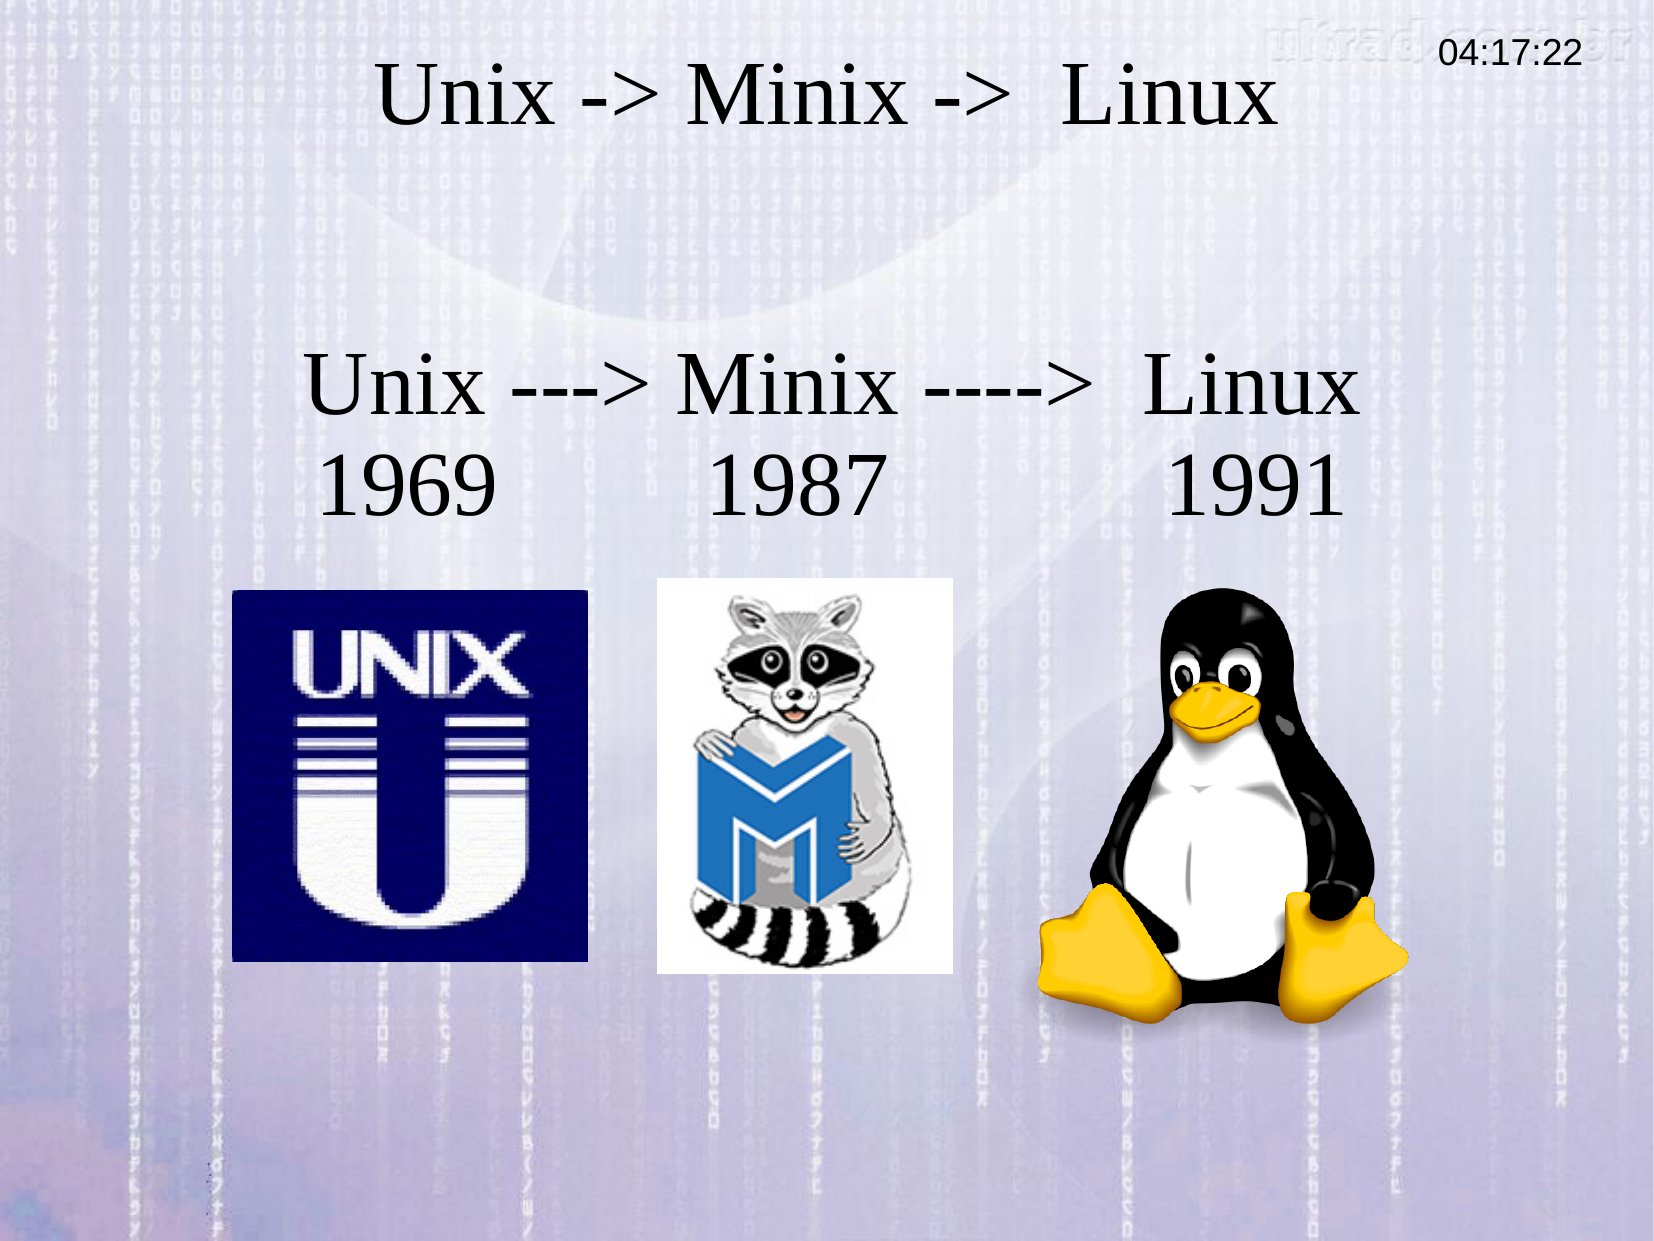

03:10:28
Unix -> Minix -> Linux
Unix ---> Minix ----> Linux
1969 1987 1991